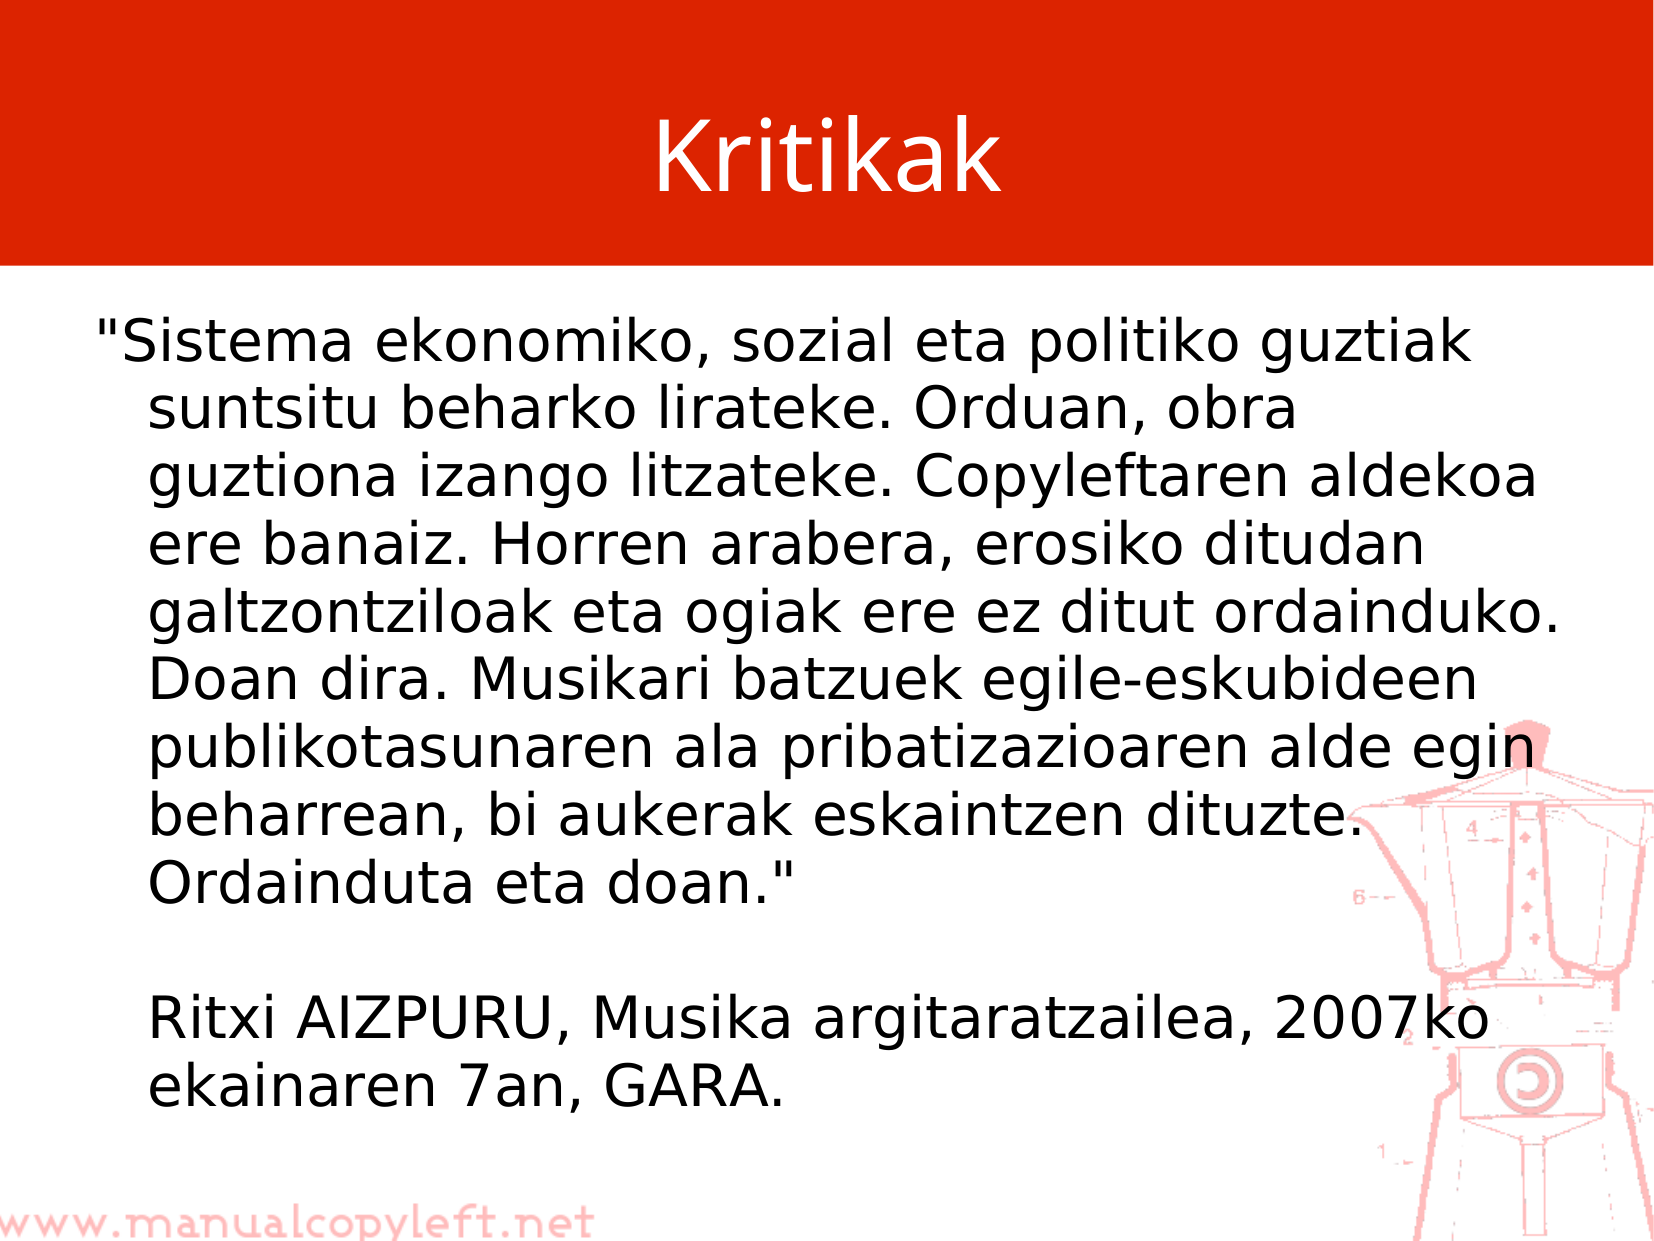

# Kritikak
"Sistema ekonomiko, sozial eta politiko guztiak suntsitu beharko lirateke. Orduan, obra guztiona izango litzateke. Copyleftaren aldekoa ere banaiz. Horren arabera, erosiko ditudan galtzontziloak eta ogiak ere ez ditut ordainduko. Doan dira. Musikari batzuek egile-eskubideen publikotasunaren ala pribatizazioaren alde egin beharrean, bi aukerak eskaintzen dituzte. Ordainduta eta doan."
Ritxi AIZPURU, Musika argitaratzailea, 2007ko ekainaren 7an, GARA.